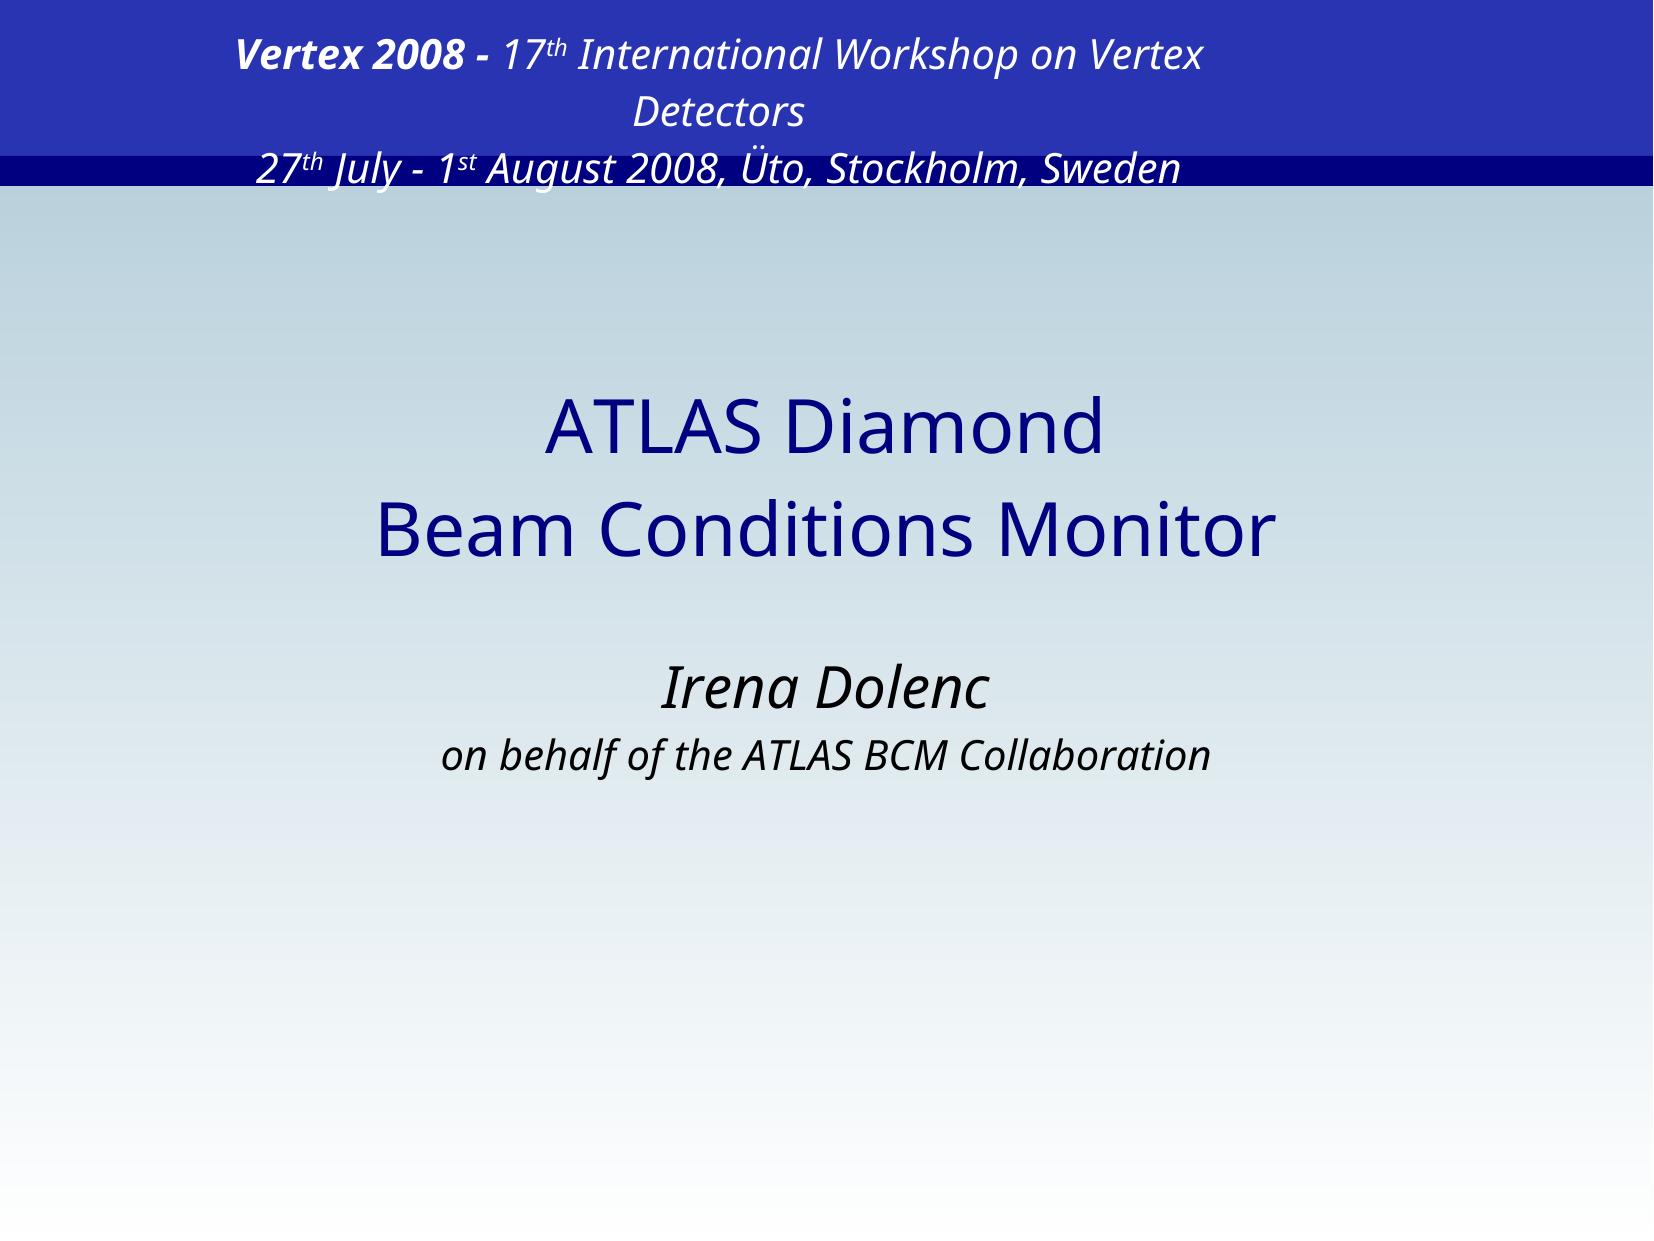

Vertex 2008 - 17th International Workshop on Vertex Detectors
27th July - 1st August 2008, Üto, Stockholm, Sweden
# ATLAS Diamond
Beam Conditions Monitor
Irena Dolenc
on behalf of the ATLAS BCM Collaboration